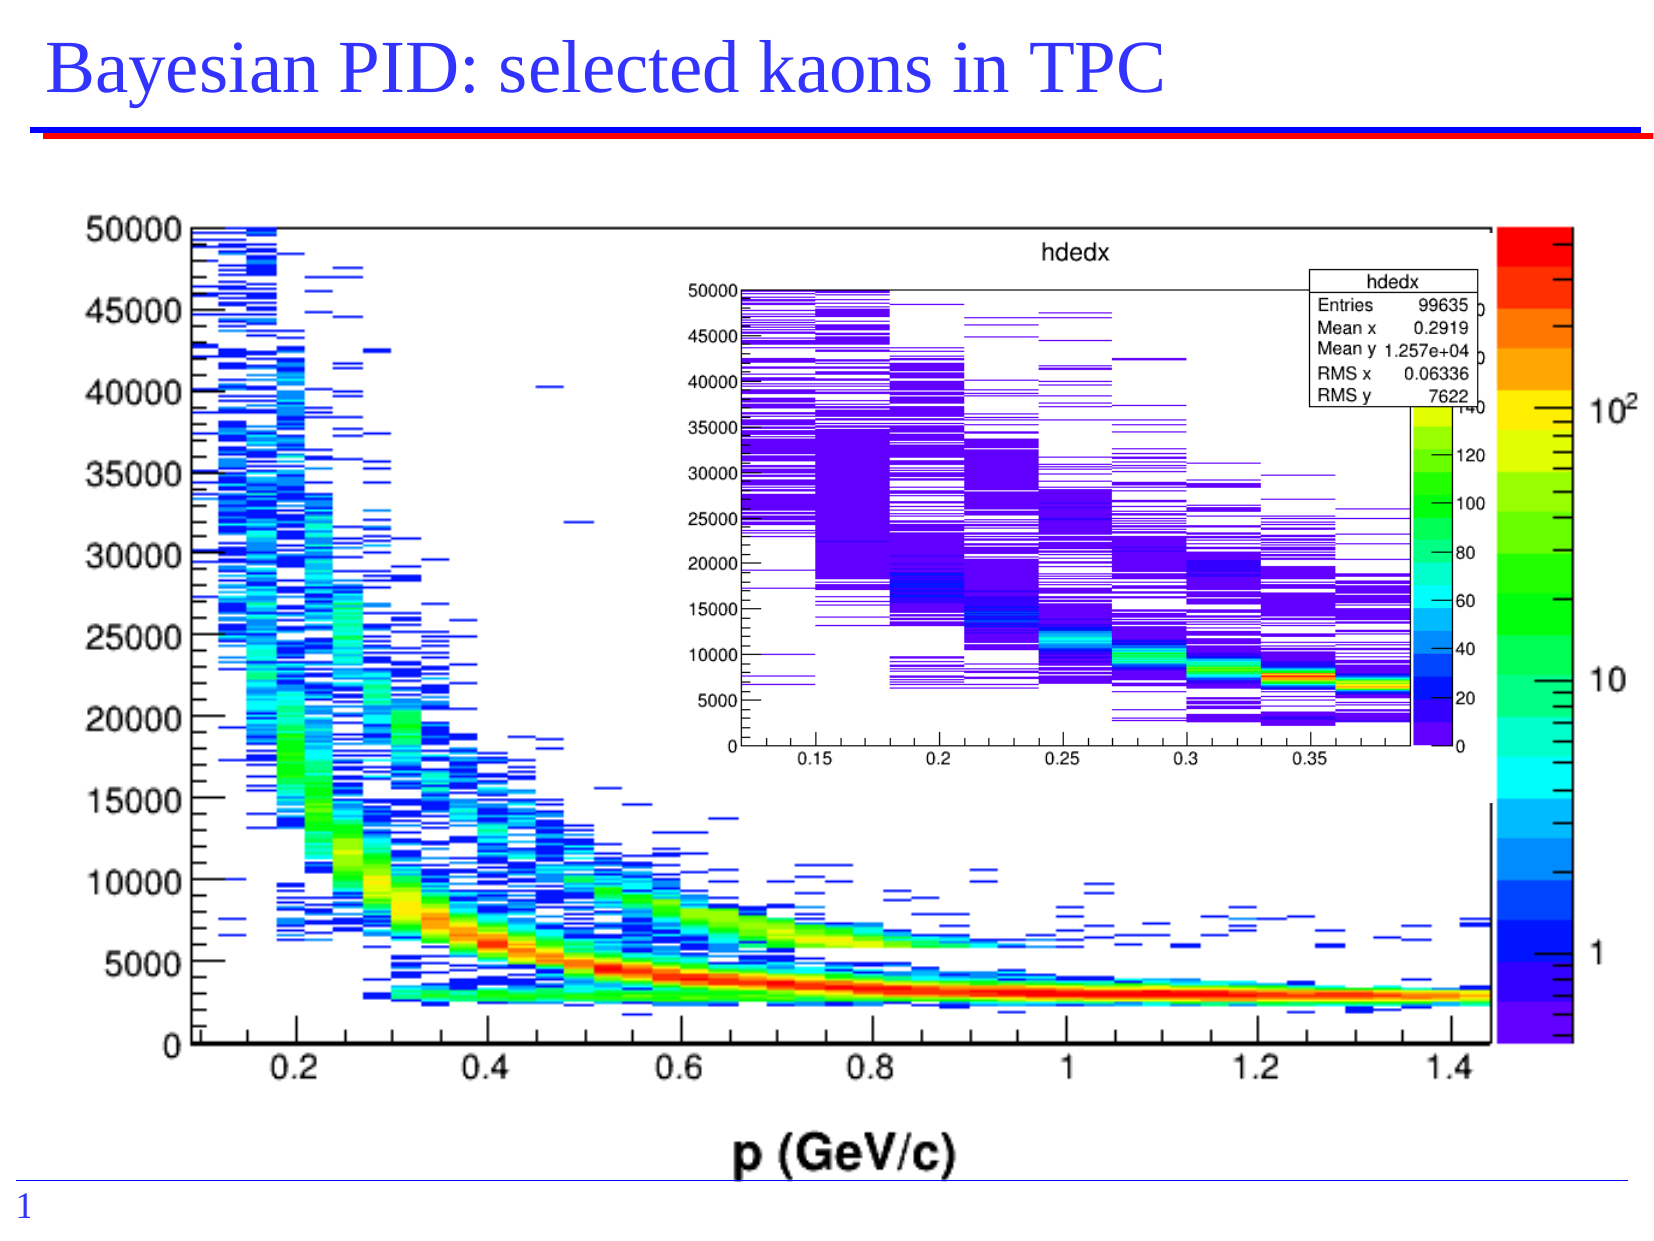

Bayesian PID: selected kaons in TPC
23